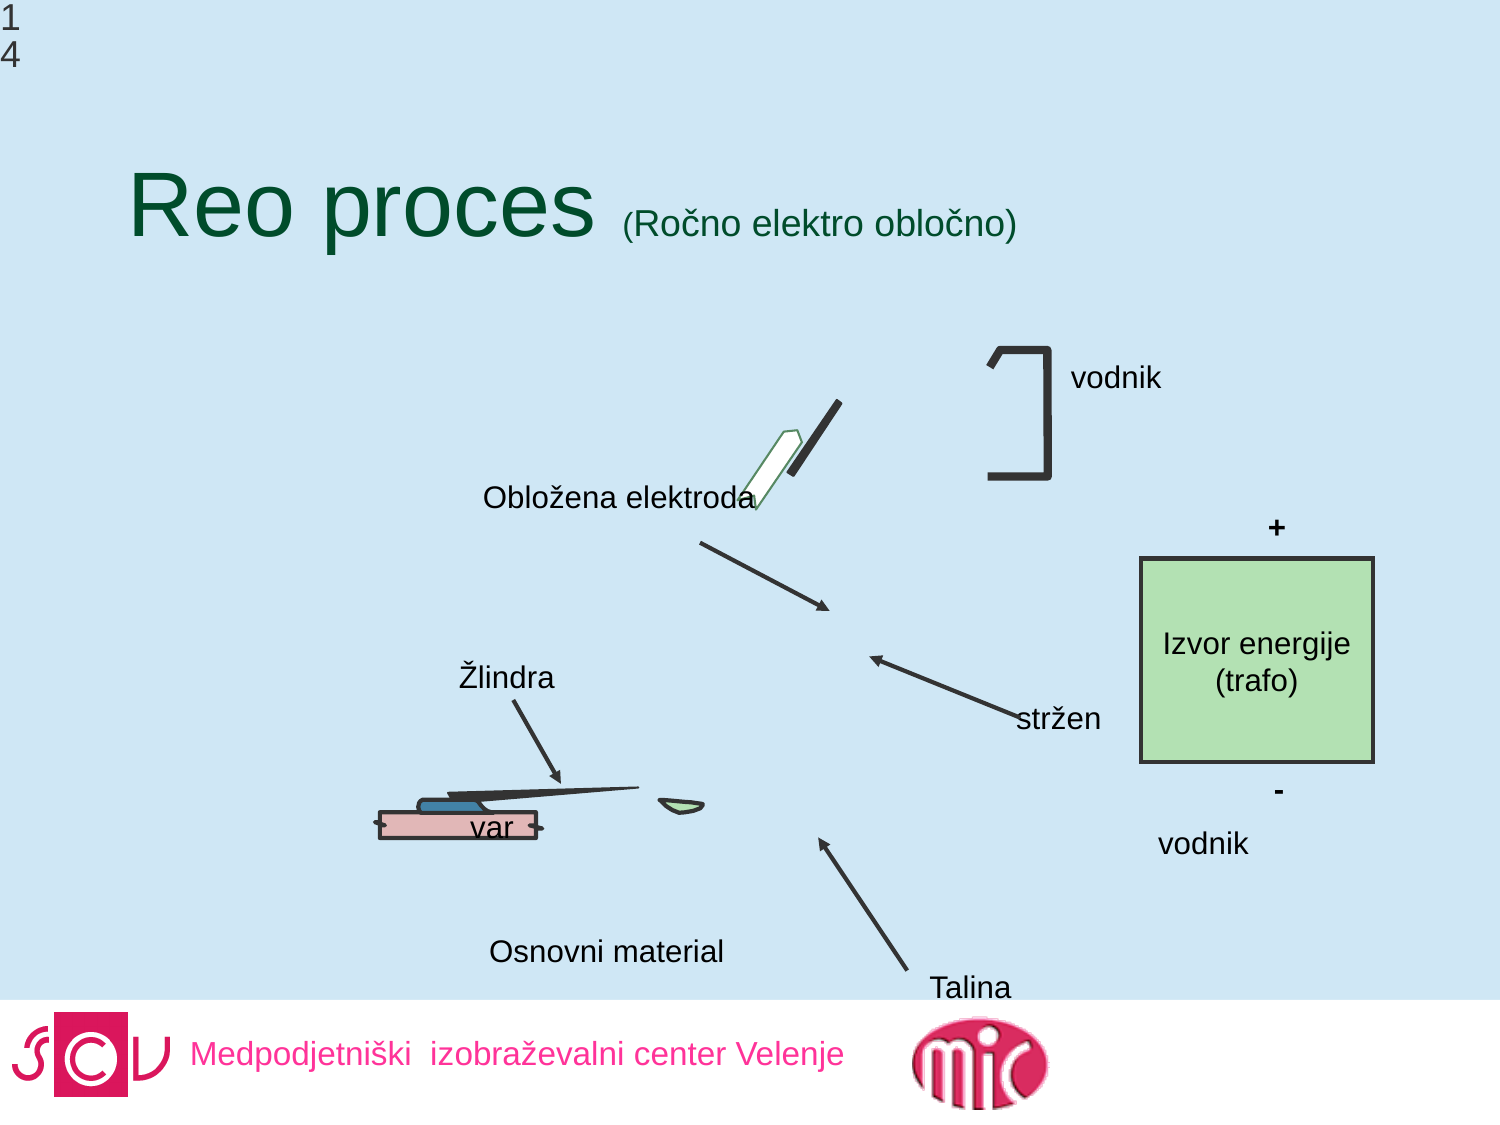

# Reo proces (Ročno elektro obločno)
vodnik
+
Izvor energije
(trafo)
-
vodnik
Osnovni material
Obložena elektroda
stržen
Žlindra
var
Talina